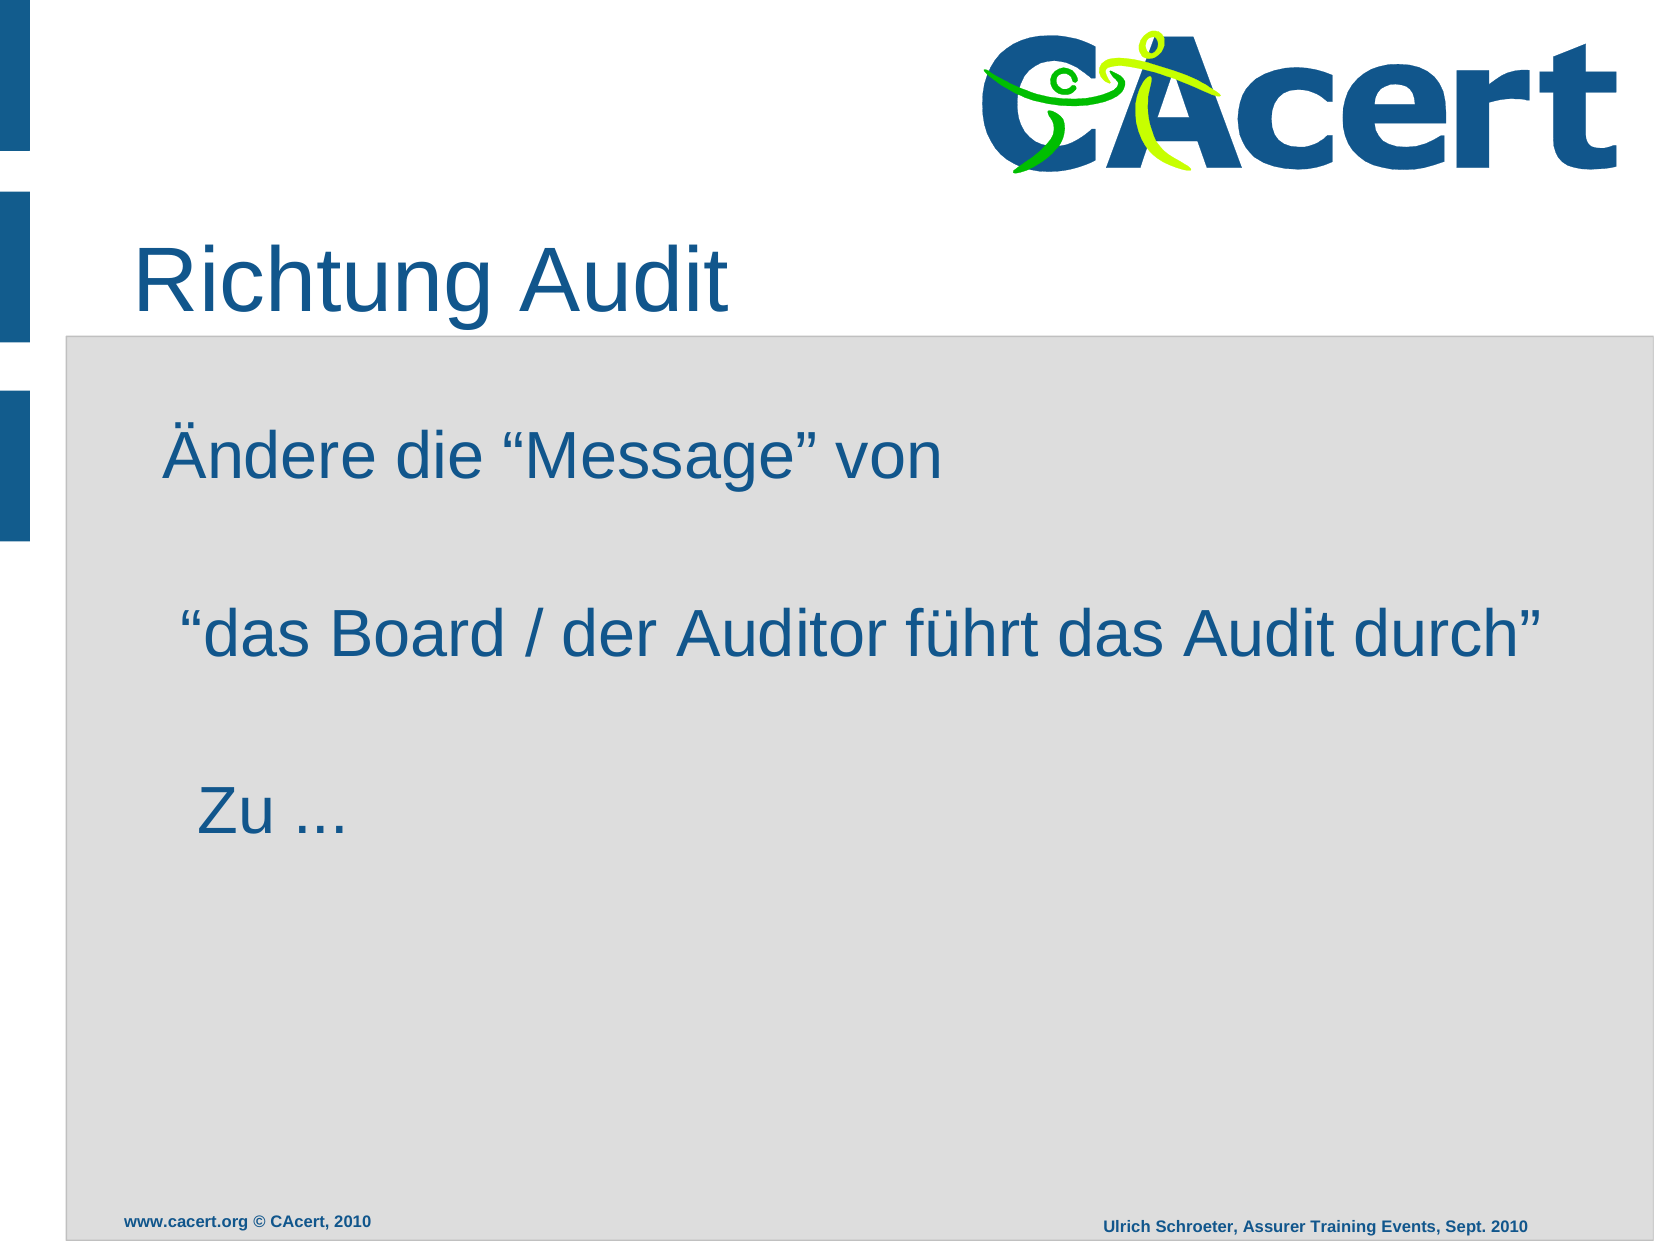

Richtung Audit
Ändere die “Message” von
 “das Board / der Auditor führt das Audit durch”
 Zu ...